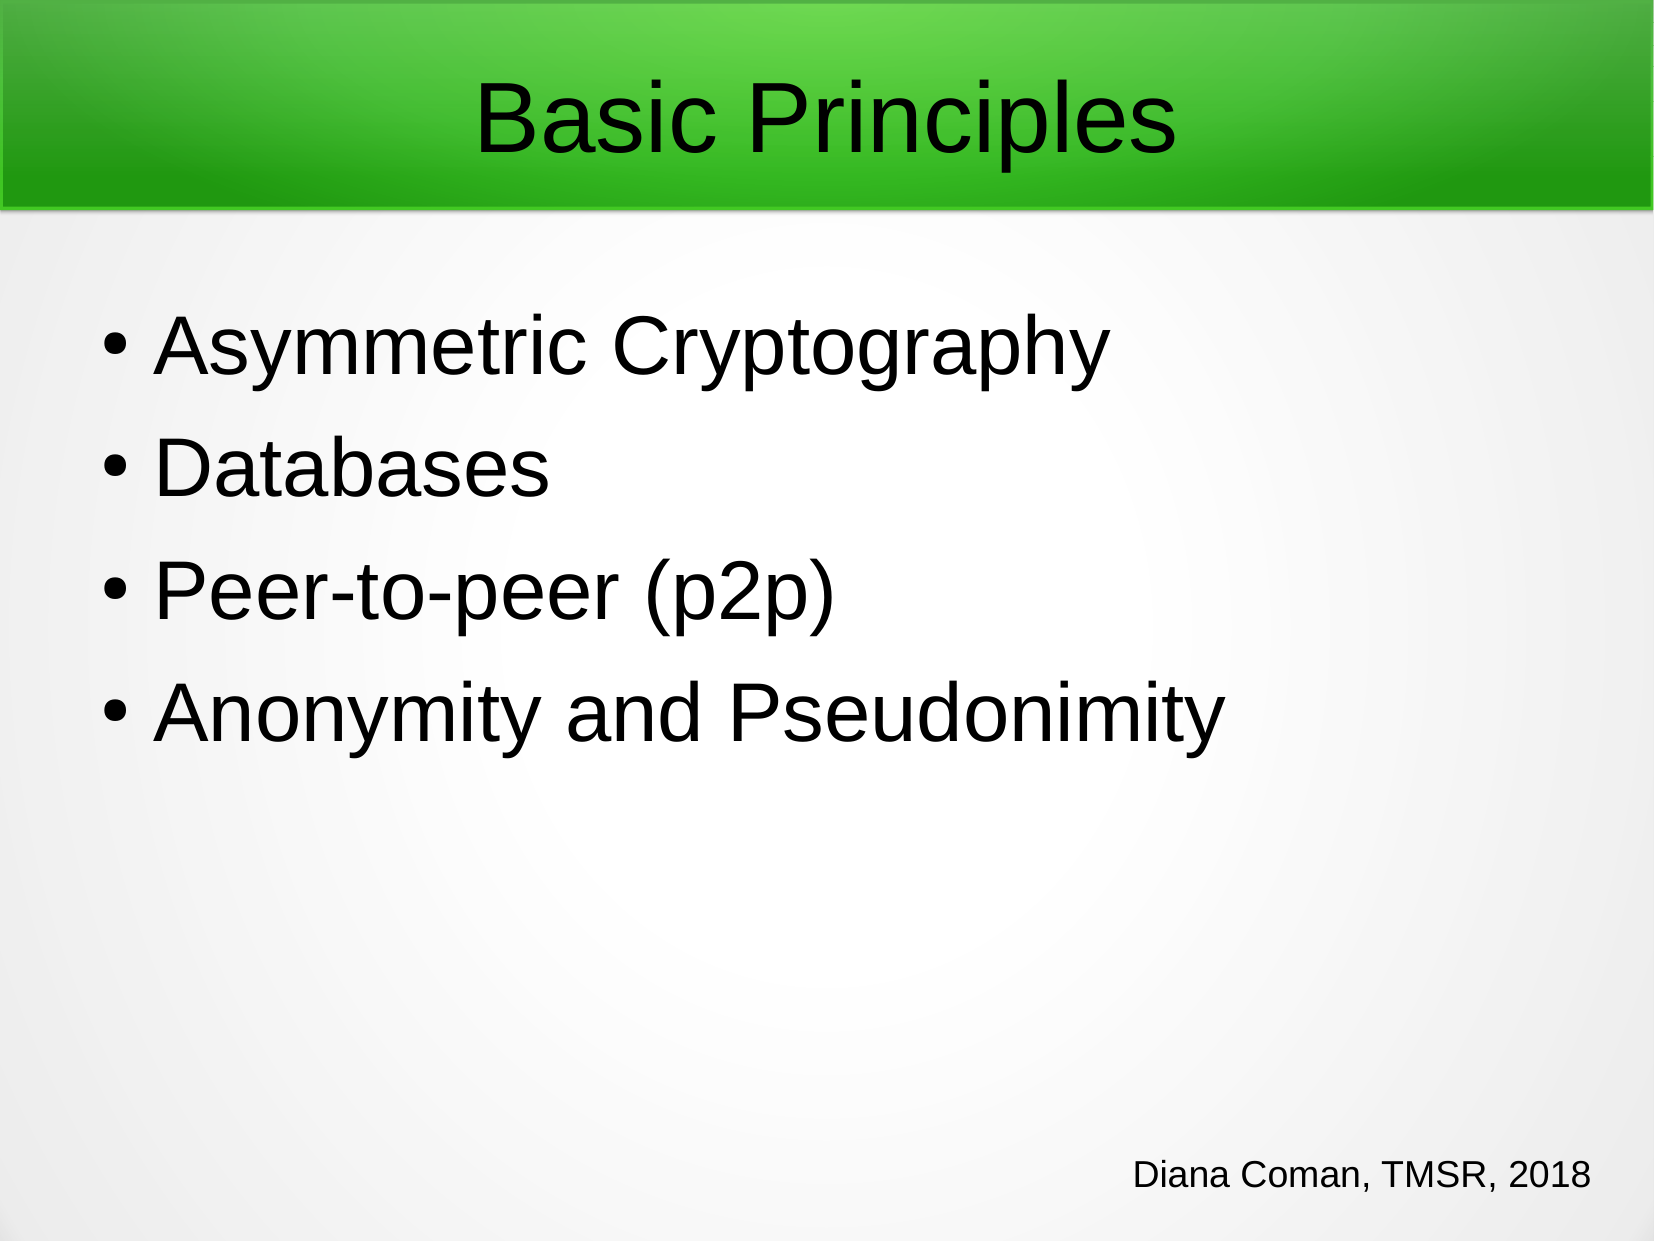

# Basic Principles
Asymmetric Cryptography
Databases
Peer-to-peer (p2p)
Anonymity and Pseudonimity
Diana Coman, TMSR, 2018